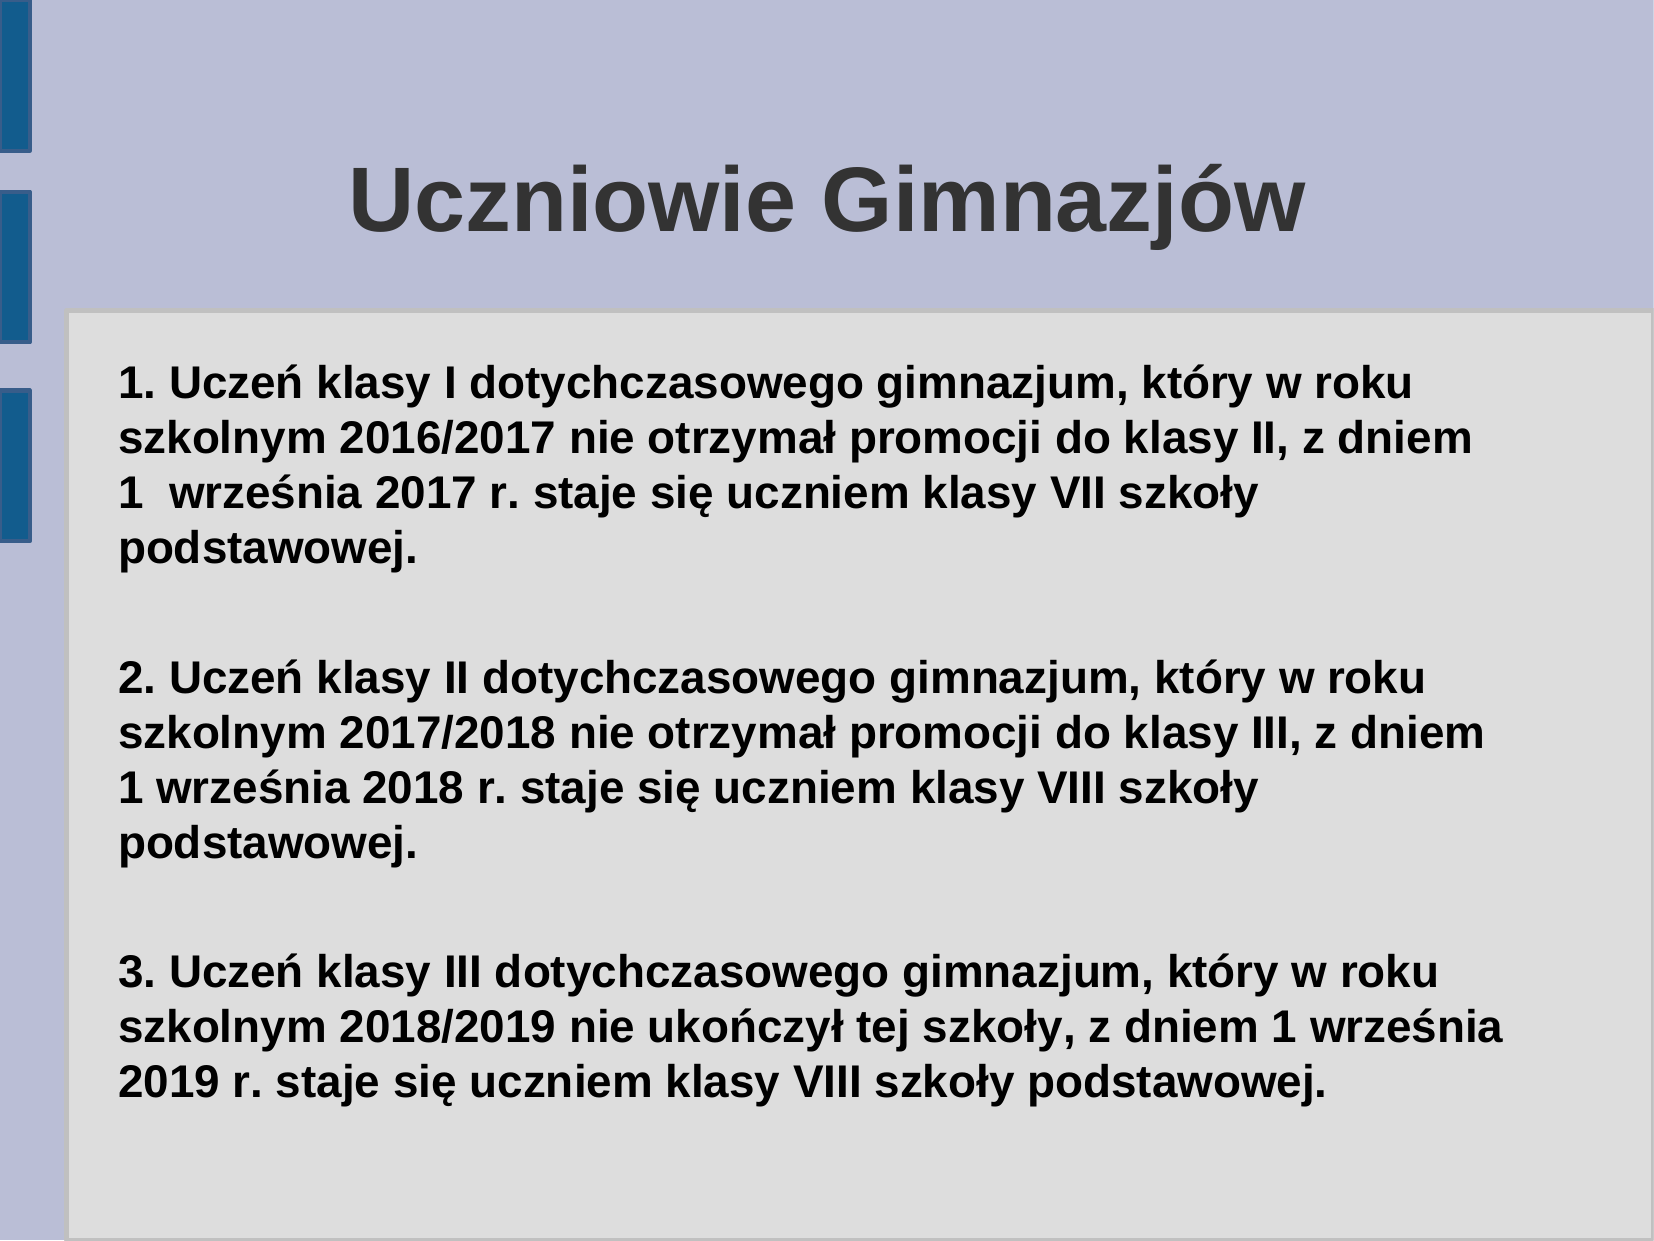

# Uczniowie Gimnazjów
1. Uczeń klasy I dotychczasowego gimnazjum, który w roku szkolnym 2016/2017 nie otrzymał promocji do klasy II, z dniem 1 września 2017 r. staje się uczniem klasy VII szkoły podstawowej.
2. Uczeń klasy II dotychczasowego gimnazjum, który w roku szkolnym 2017/2018 nie otrzymał promocji do klasy III, z dniem 1 września 2018 r. staje się uczniem klasy VIII szkoły podstawowej.
3. Uczeń klasy III dotychczasowego gimnazjum, który w roku szkolnym 2018/2019 nie ukończył tej szkoły, z dniem 1 września 2019 r. staje się uczniem klasy VIII szkoły podstawowej.